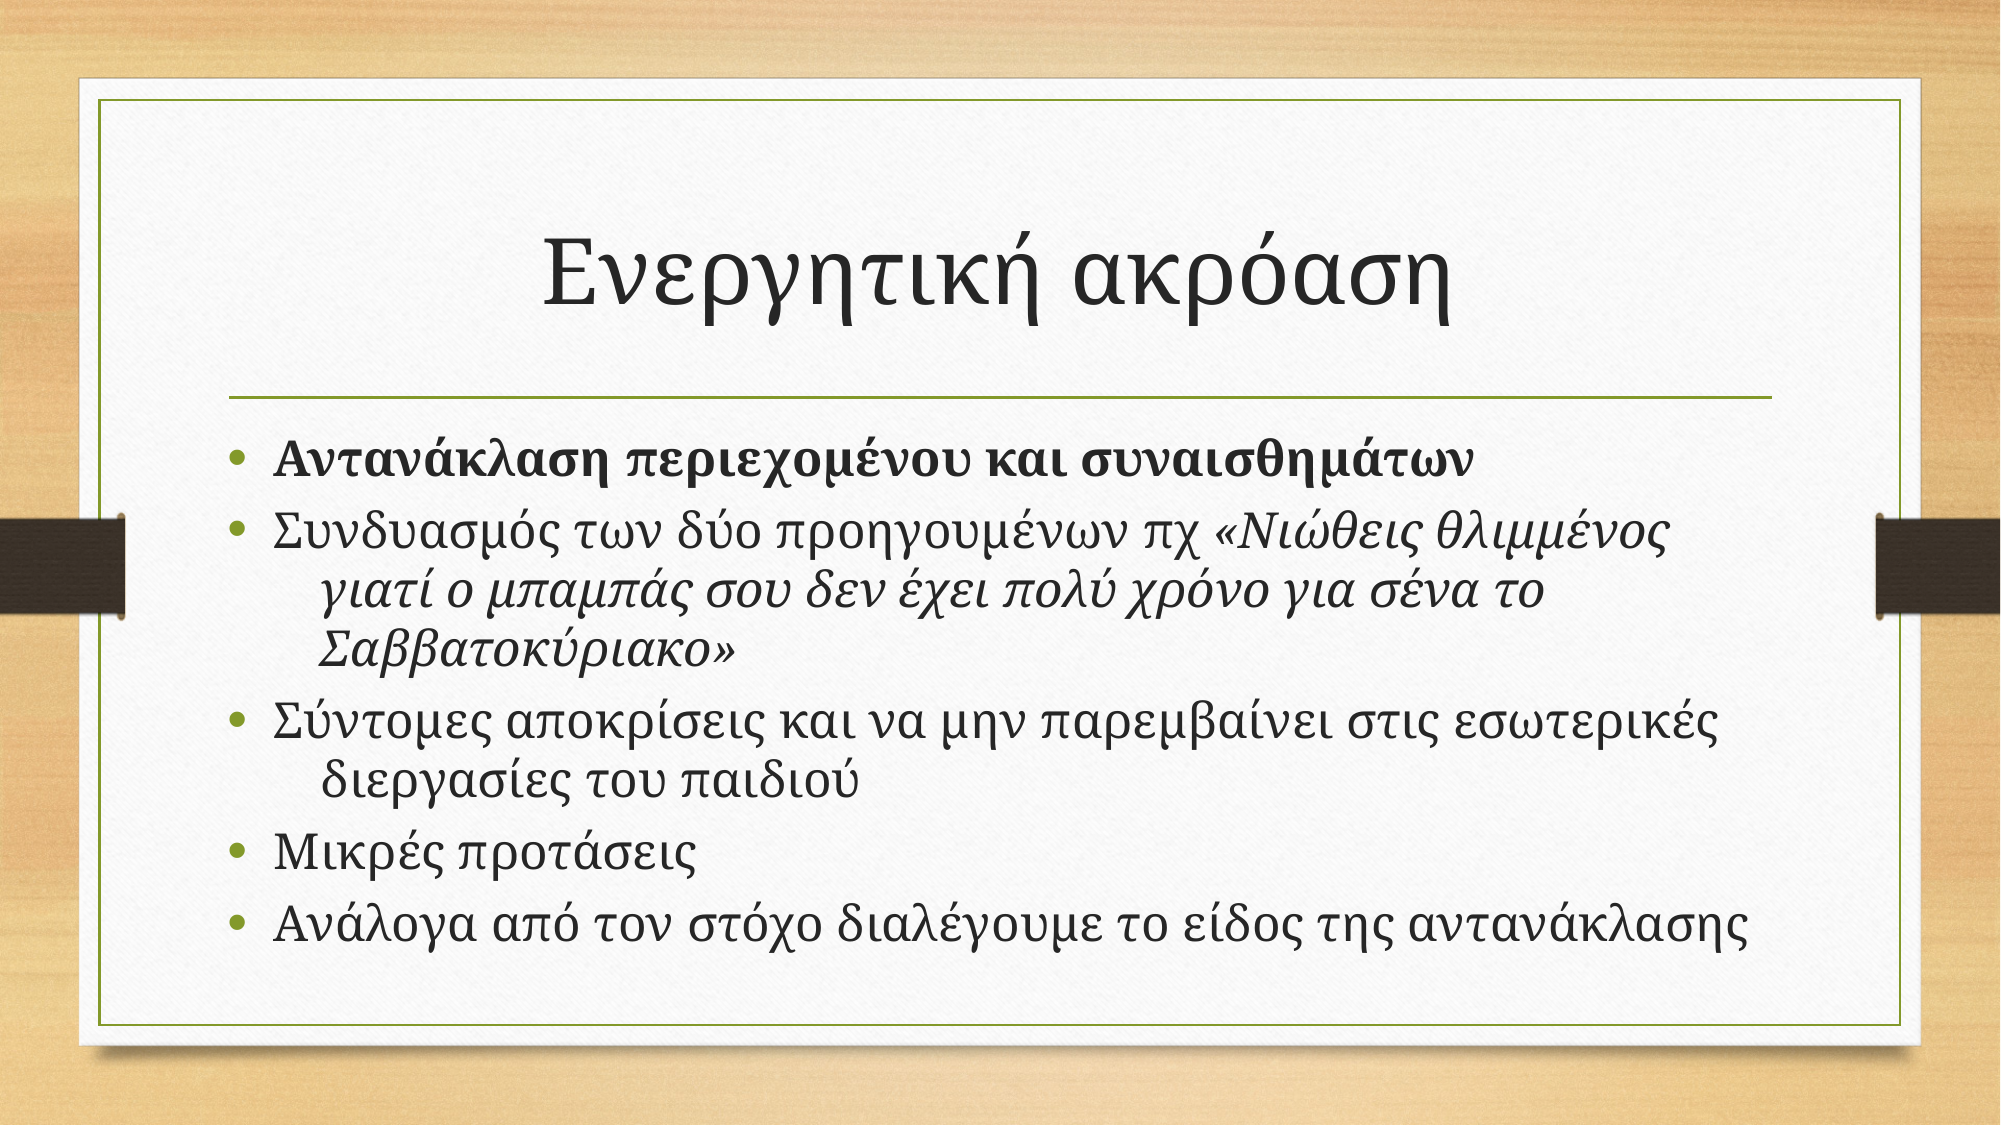

# Ενεργητική ακρόαση
Αντανάκλαση περιεχομένου και συναισθημάτων
Συνδυασμός των δύο προηγουμένων πχ «Νιώθεις θλιμμένος γιατί ο μπαμπάς σου δεν έχει πολύ χρόνο για σένα το Σαββατοκύριακο»
Σύντομες αποκρίσεις και να μην παρεμβαίνει στις εσωτερικές διεργασίες του παιδιού
Μικρές προτάσεις
Ανάλογα από τον στόχο διαλέγουμε το είδος της αντανάκλασης